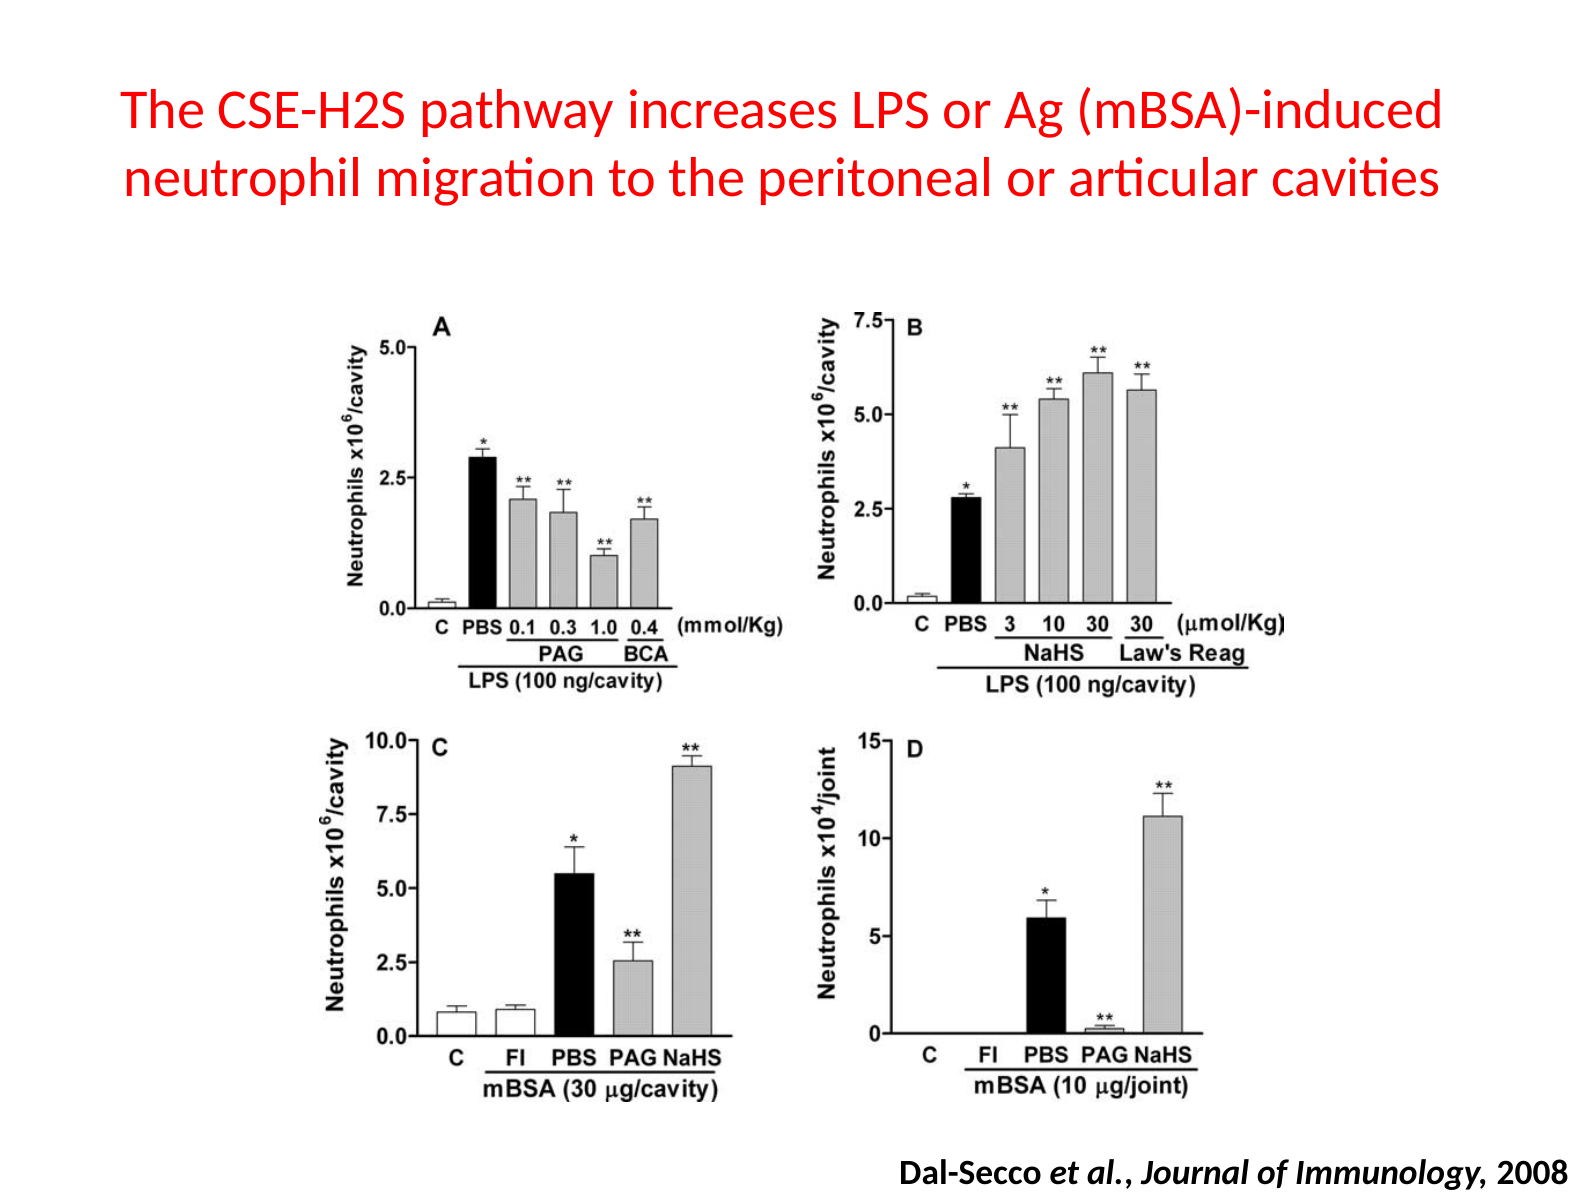

The CSE-H2S pathway increases LPS or Ag (mBSA)-induced neutrophil migration to the peritoneal or articular cavities
Dal-Secco et al., Journal of Immunology, 2008